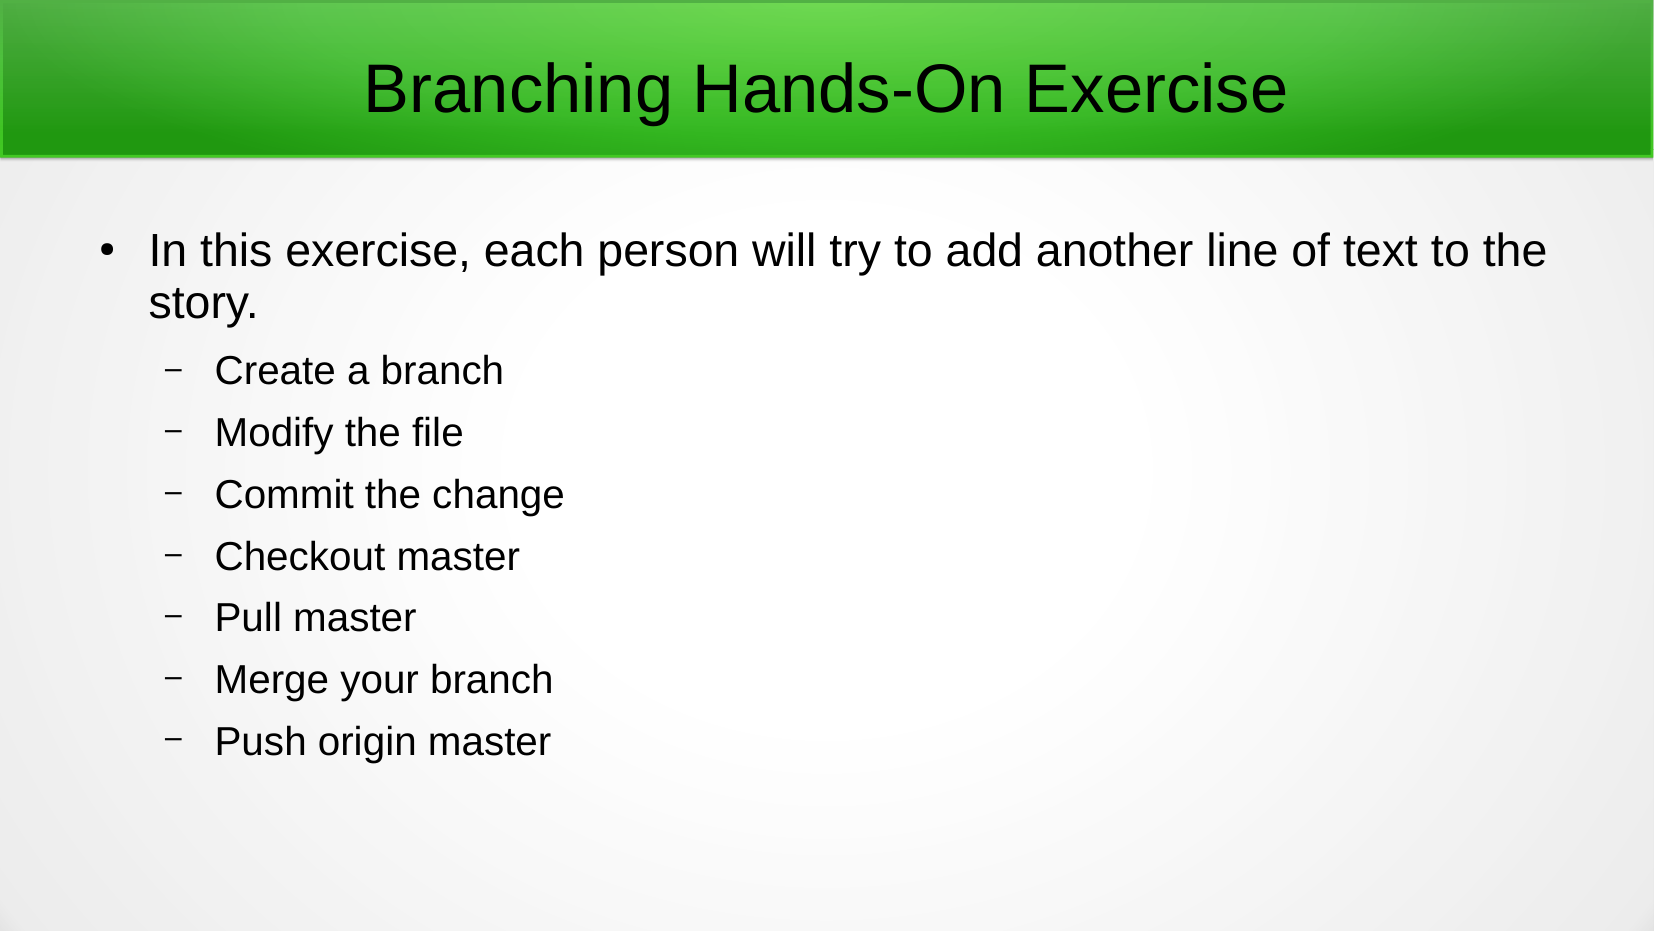

# Branching Hands-On Exercise
In this exercise, each person will try to add another line of text to the story.
Create a branch
Modify the file
Commit the change
Checkout master
Pull master
Merge your branch
Push origin master